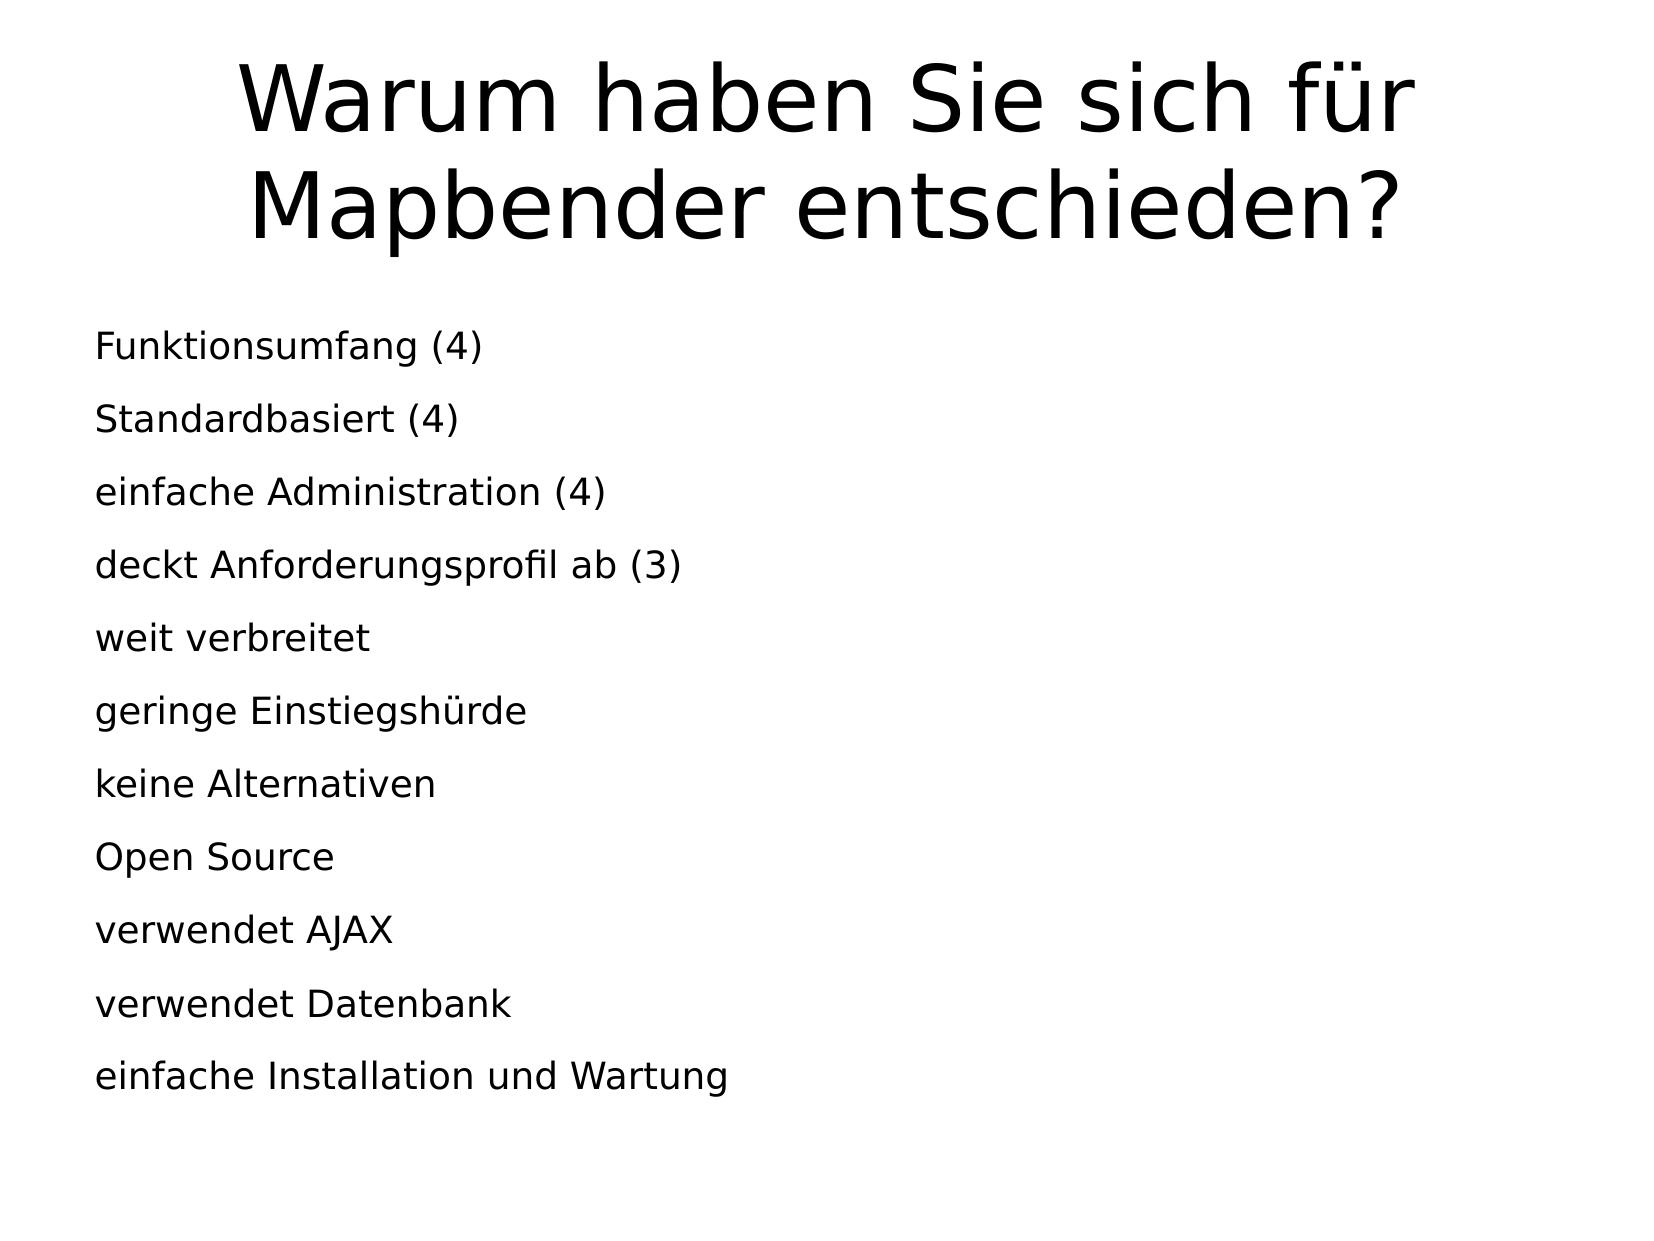

# Warum haben Sie sich für Mapbender entschieden?
Funktionsumfang (4)
Standardbasiert (4)
einfache Administration (4)
deckt Anforderungsprofil ab (3)
weit verbreitet
geringe Einstiegshürde
keine Alternativen
Open Source
verwendet AJAX
verwendet Datenbank
einfache Installation und Wartung